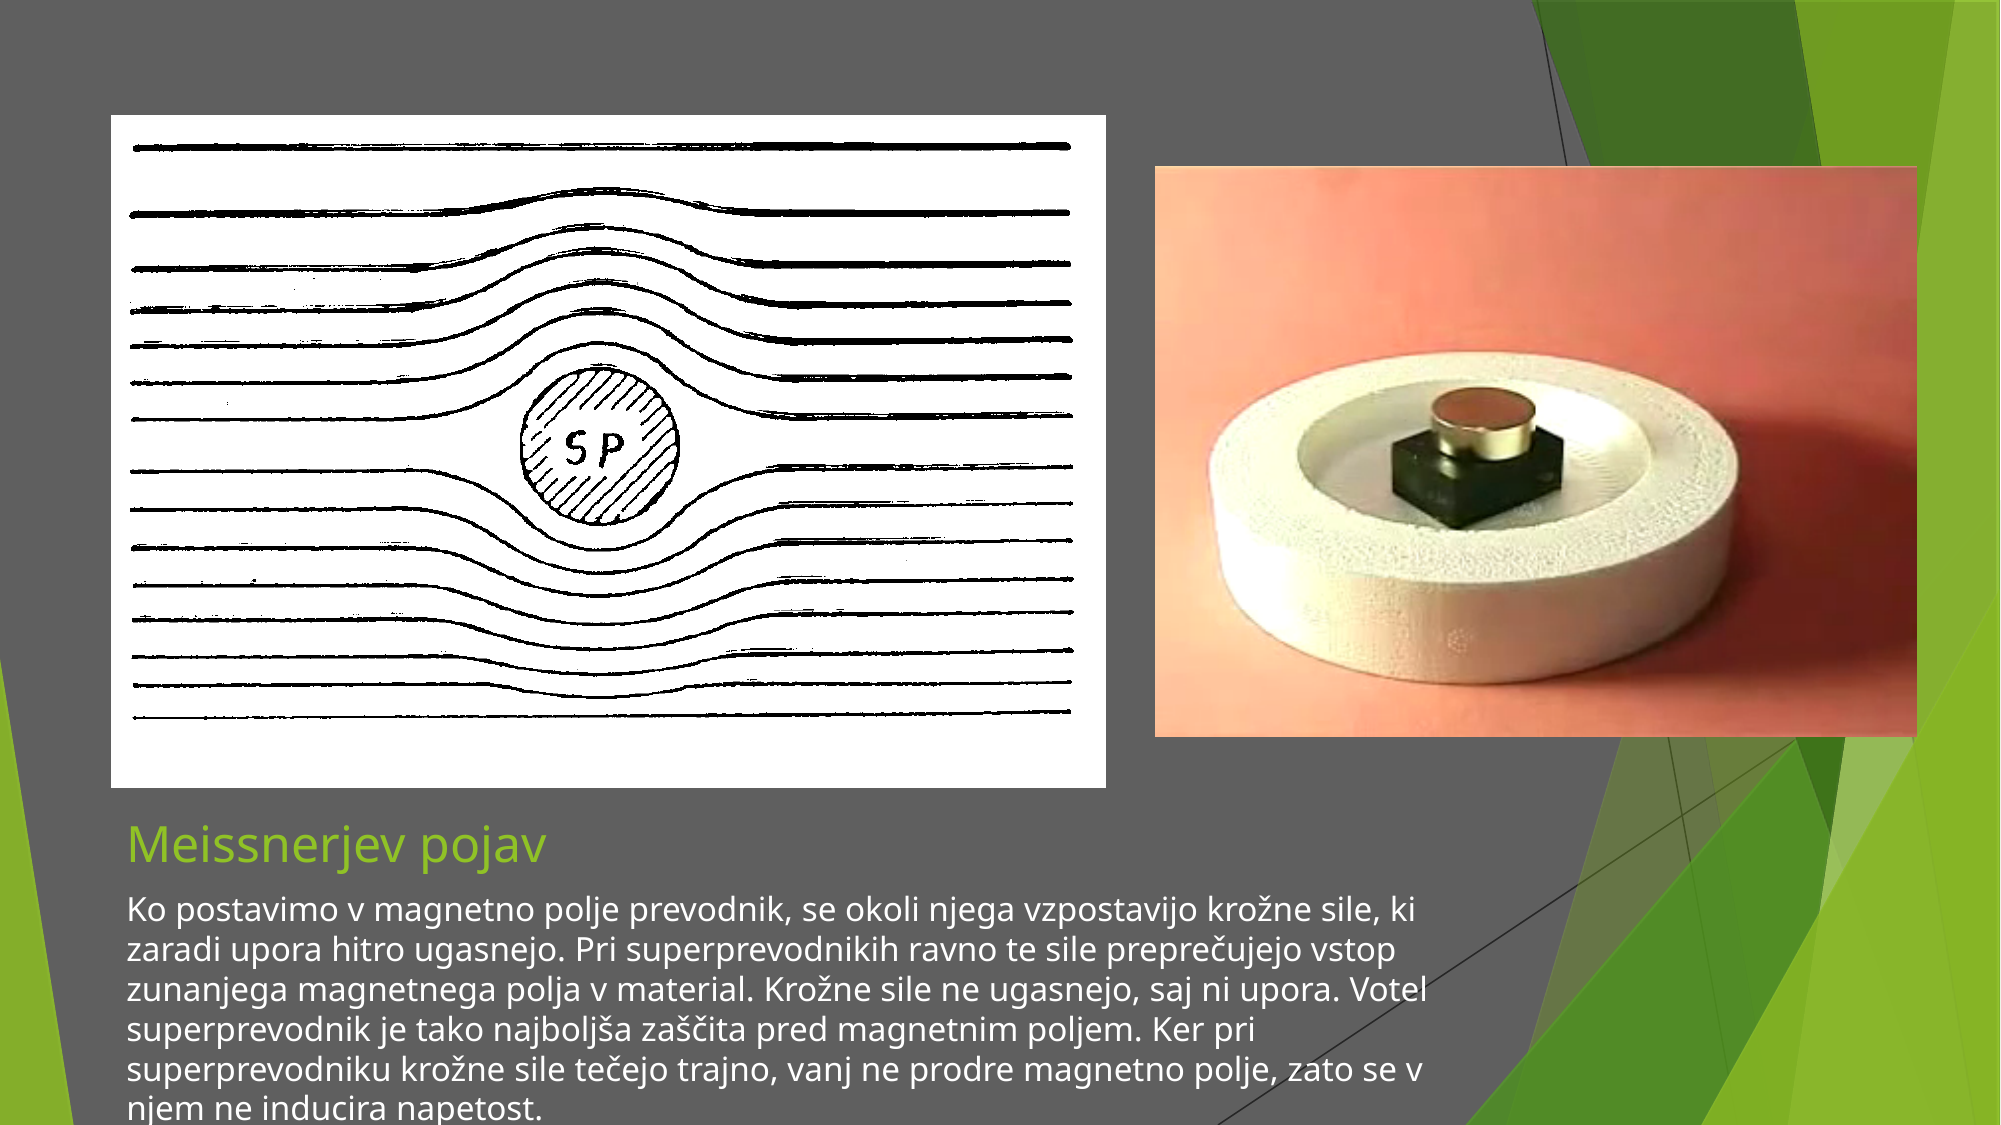

# Meissnerjev pojav
Ko postavimo v magnetno polje prevodnik, se okoli njega vzpostavijo krožne sile, ki zaradi upora hitro ugasnejo. Pri superprevodnikih ravno te sile preprečujejo vstop zunanjega magnetnega polja v material. Krožne sile ne ugasnejo, saj ni upora. Votel superprevodnik je tako najboljša zaščita pred magnetnim poljem. Ker pri superprevodniku krožne sile tečejo trajno, vanj ne prodre magnetno polje, zato se v njem ne inducira napetost.